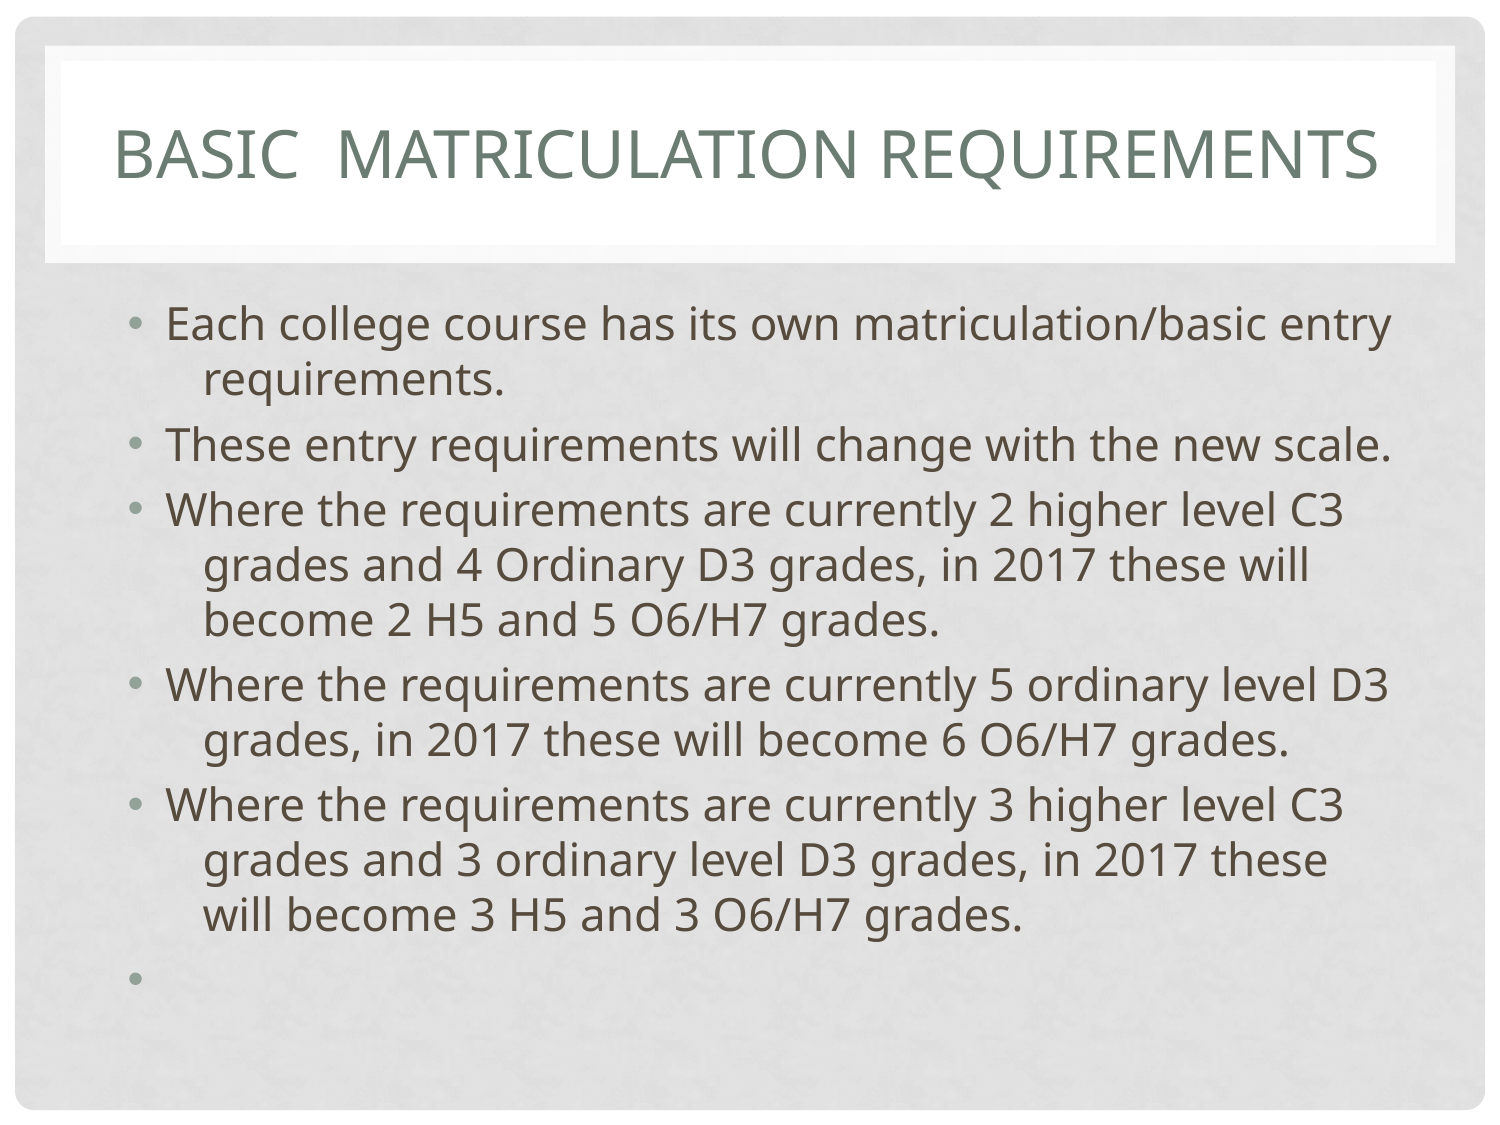

# Basic Matriculation requirements
Each college course has its own matriculation/basic entry requirements.
These entry requirements will change with the new scale.
Where the requirements are currently 2 higher level C3 grades and 4 Ordinary D3 grades, in 2017 these will become 2 H5 and 5 O6/H7 grades.
Where the requirements are currently 5 ordinary level D3 grades, in 2017 these will become 6 O6/H7 grades.
Where the requirements are currently 3 higher level C3 grades and 3 ordinary level D3 grades, in 2017 these will become 3 H5 and 3 O6/H7 grades.